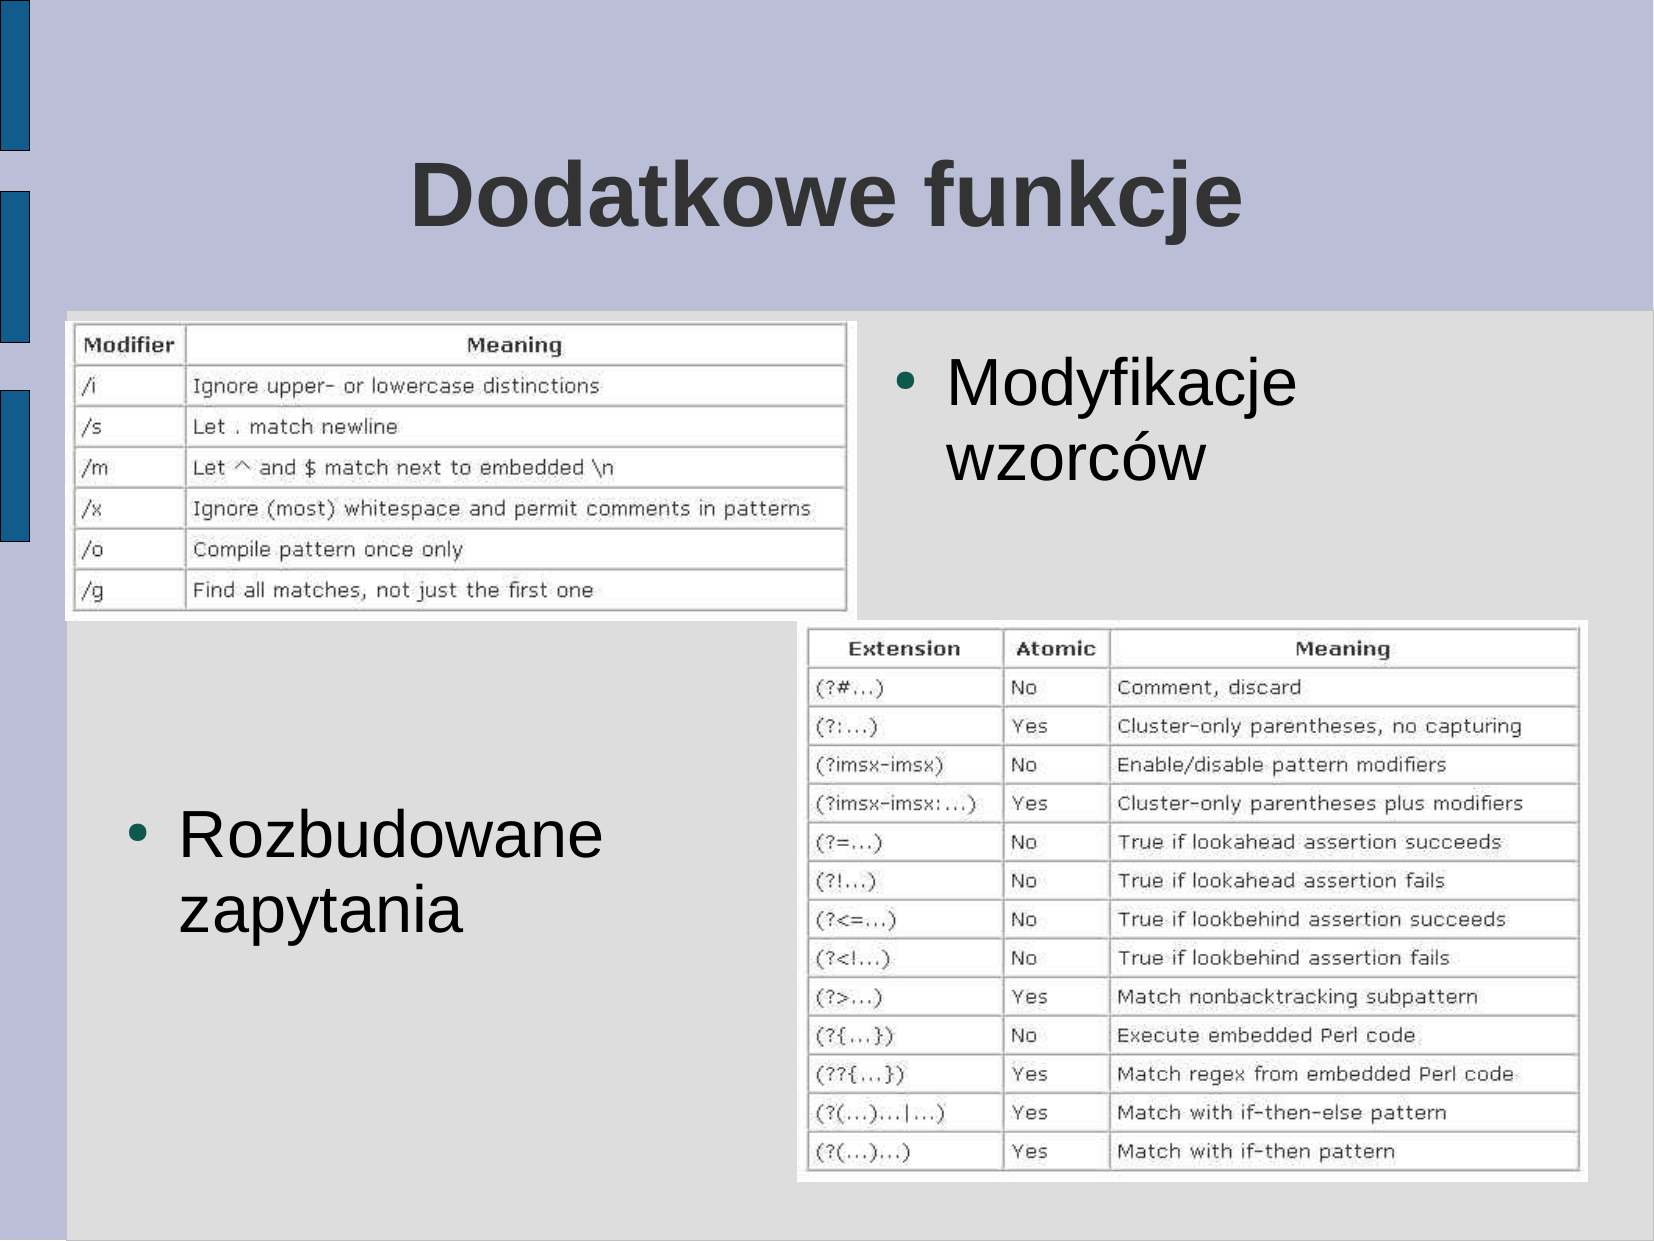

# Dodatkowe funkcje
Modyfikacje wzorców
Rozbudowane zapytania